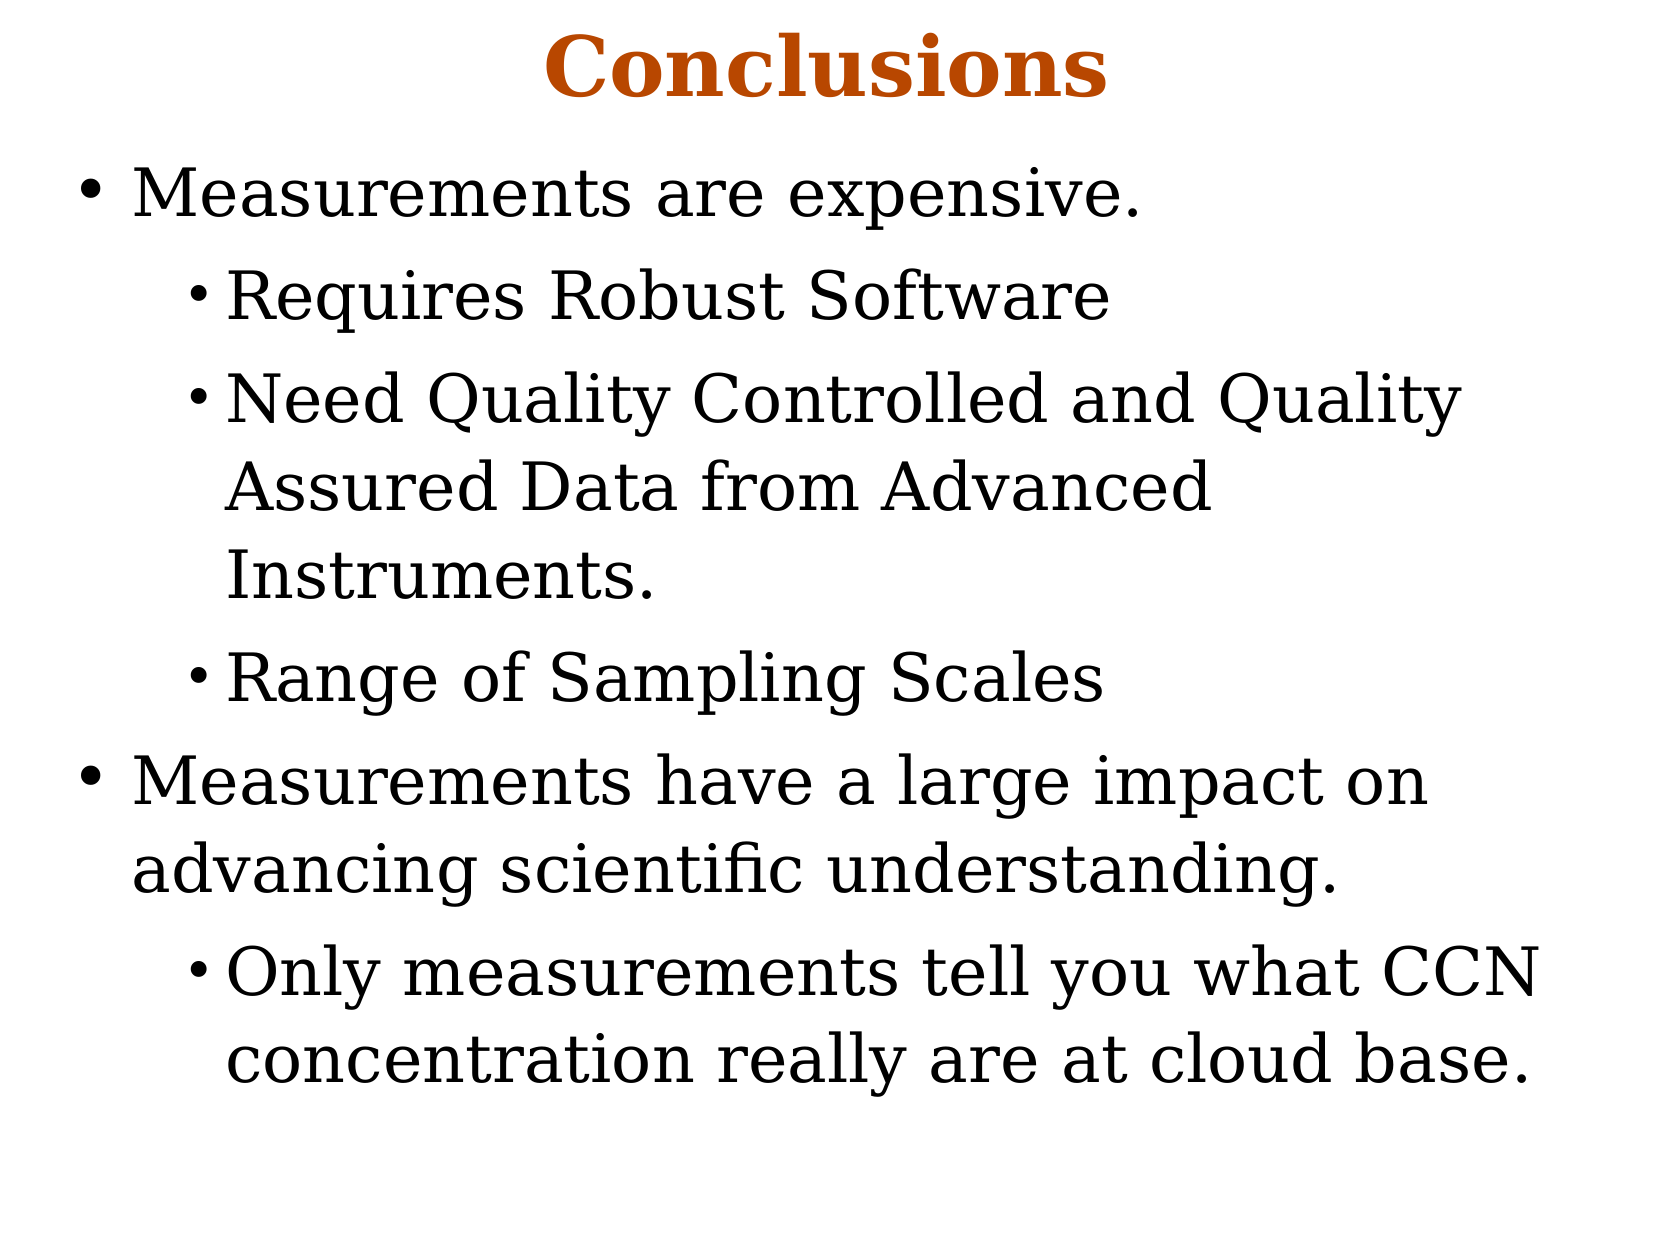

Conclusions
Measurements are expensive.
Requires Robust Software
Need Quality Controlled and Quality Assured Data from Advanced Instruments.
Range of Sampling Scales
Measurements have a large impact on advancing scientific understanding.
Only measurements tell you what CCN concentration really are at cloud base.